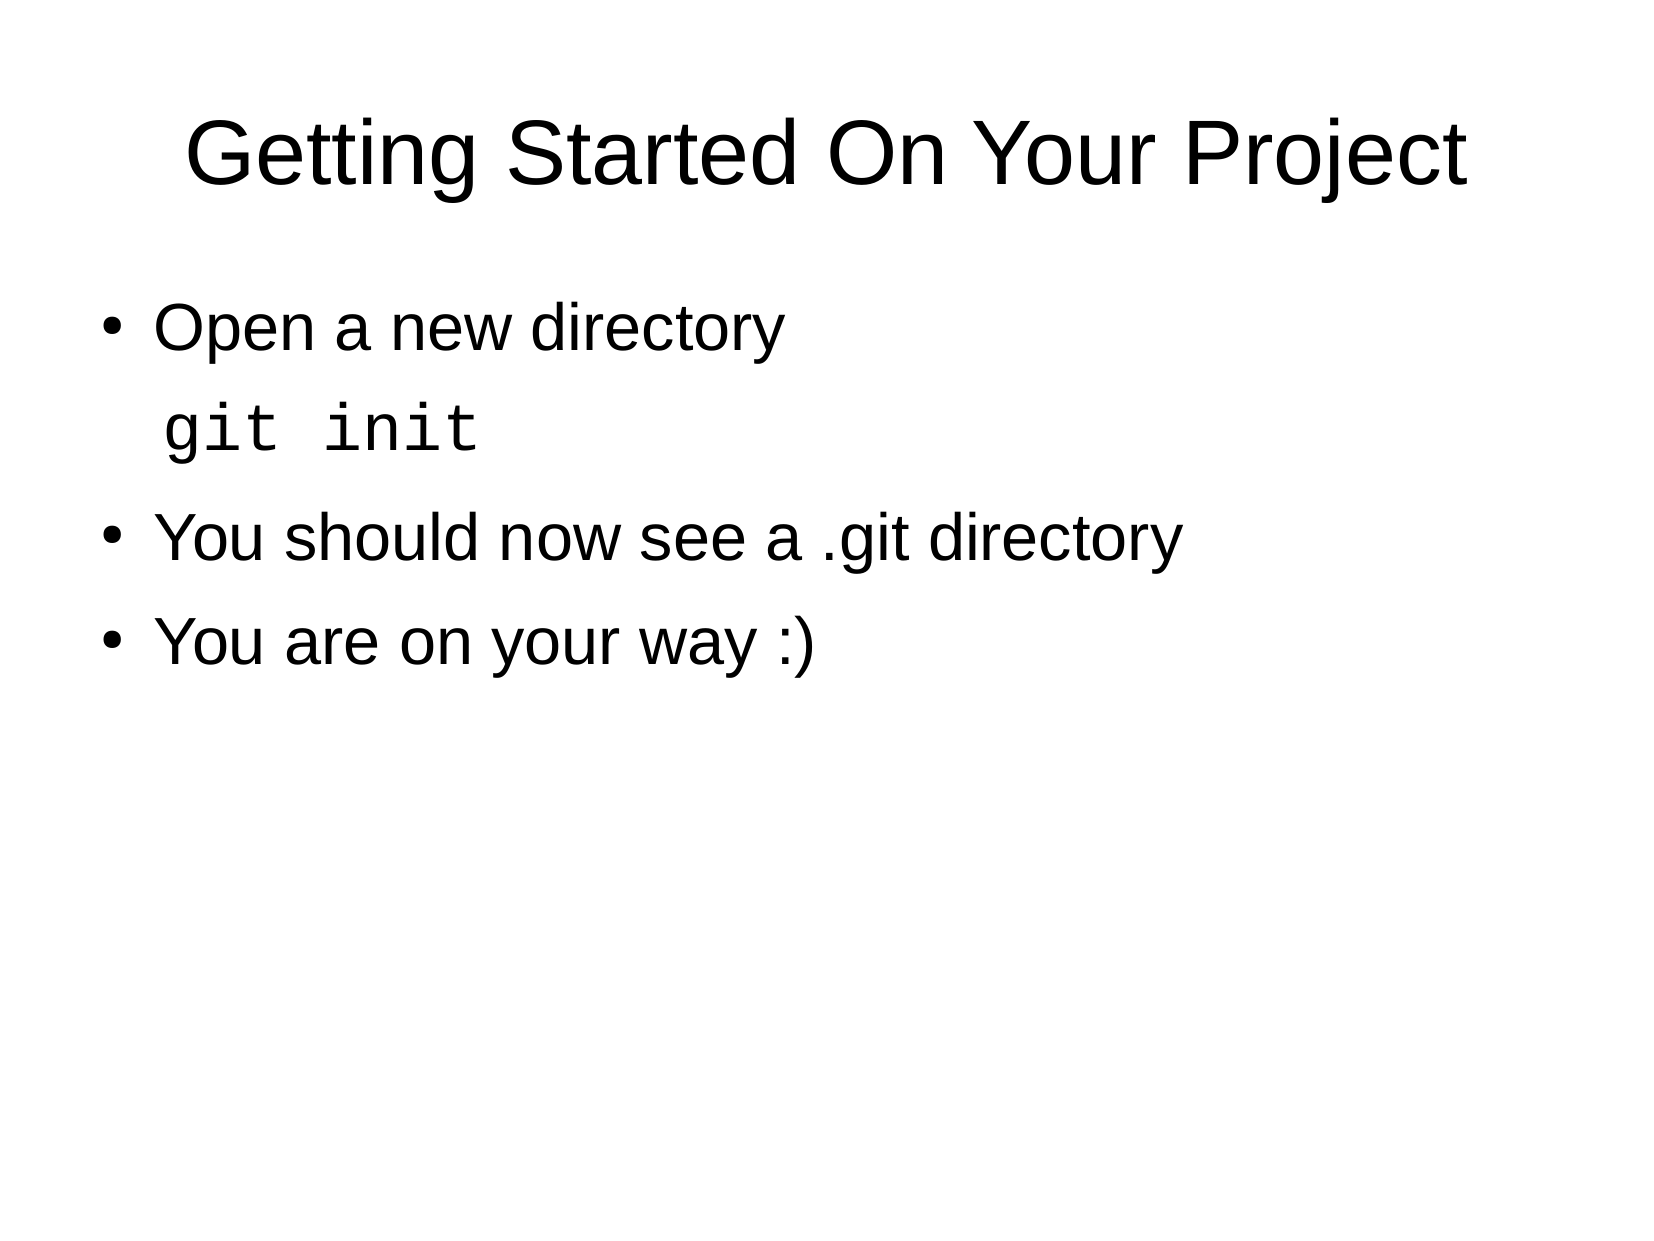

# Getting Started On Your Project
Open a new directory
 git init
You should now see a .git directory
You are on your way :)